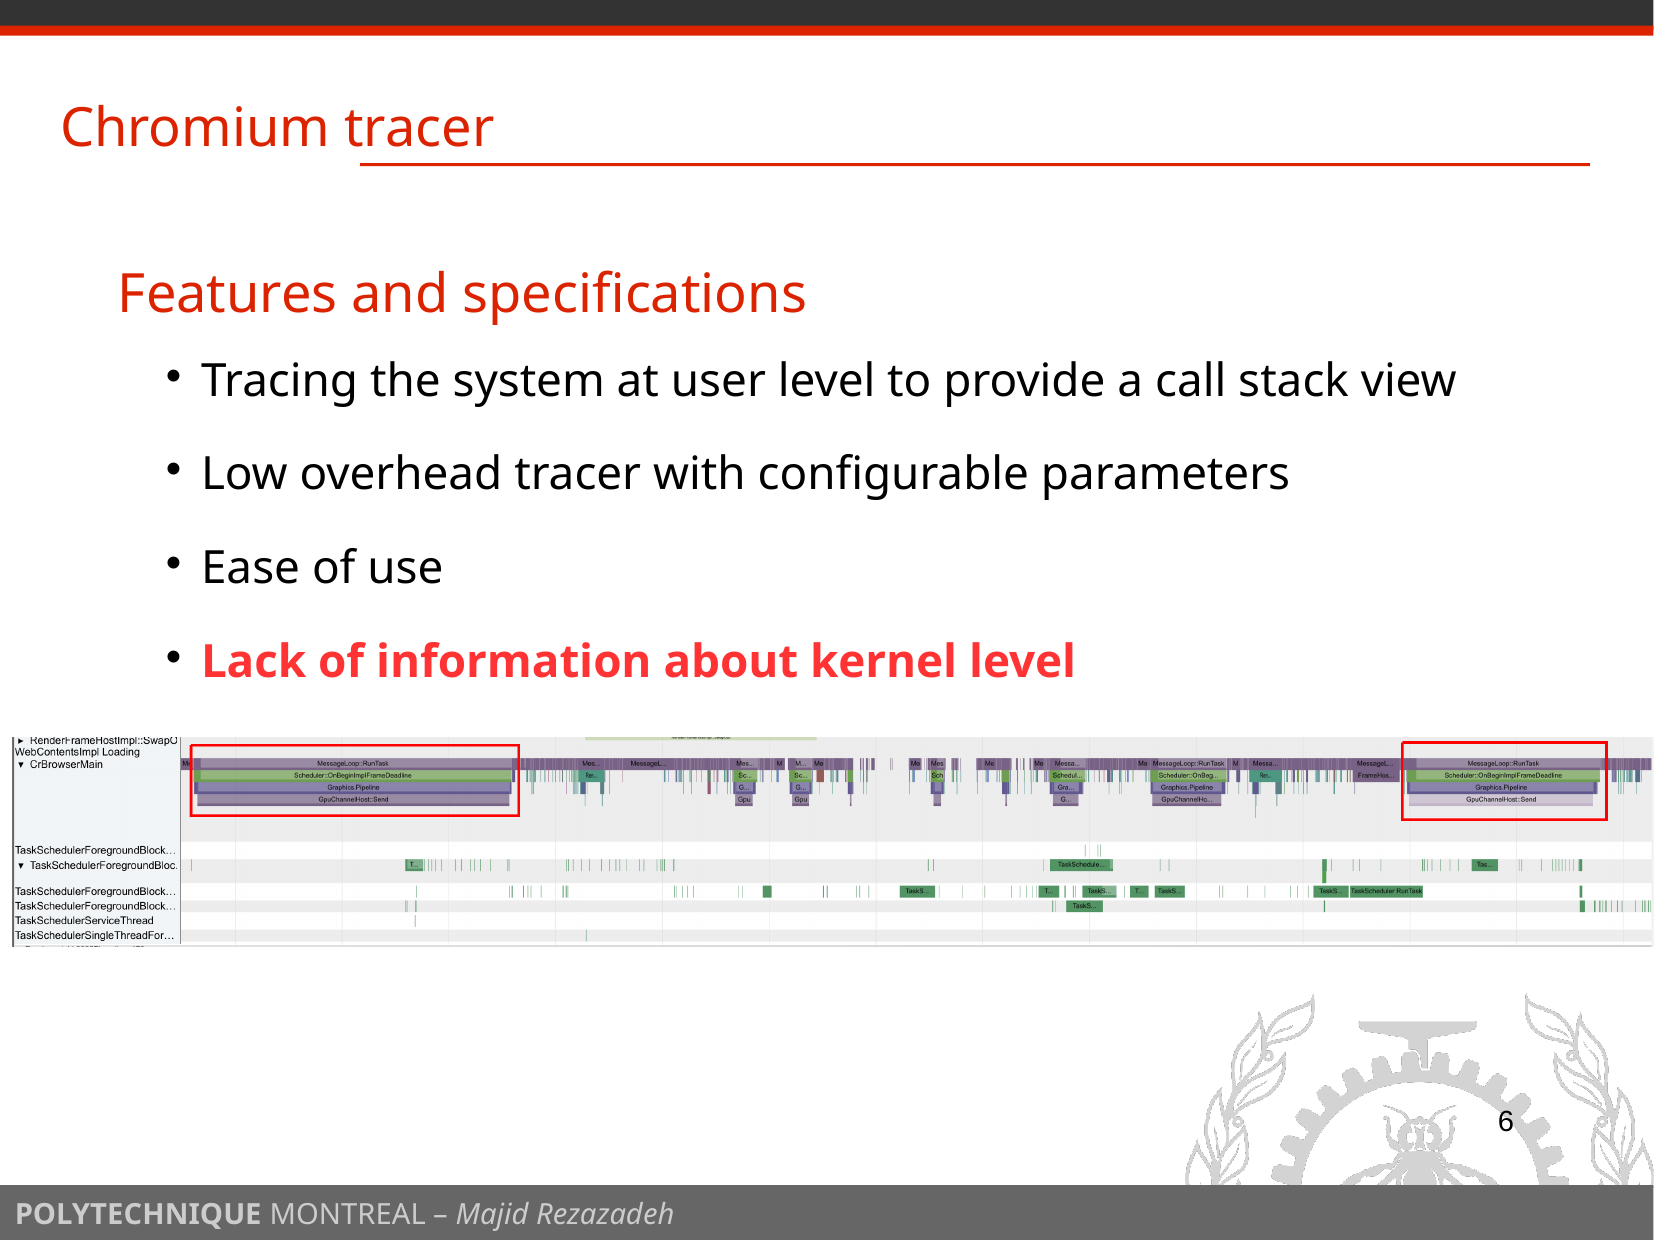

Chromium tracer
Features and specifications
Tracing the system at user level to provide a call stack view
Low overhead tracer with configurable parameters
Ease of use
Lack of information about kernel level
6
POLYTECHNIQUE MONTREAL – Majid Rezazadeh